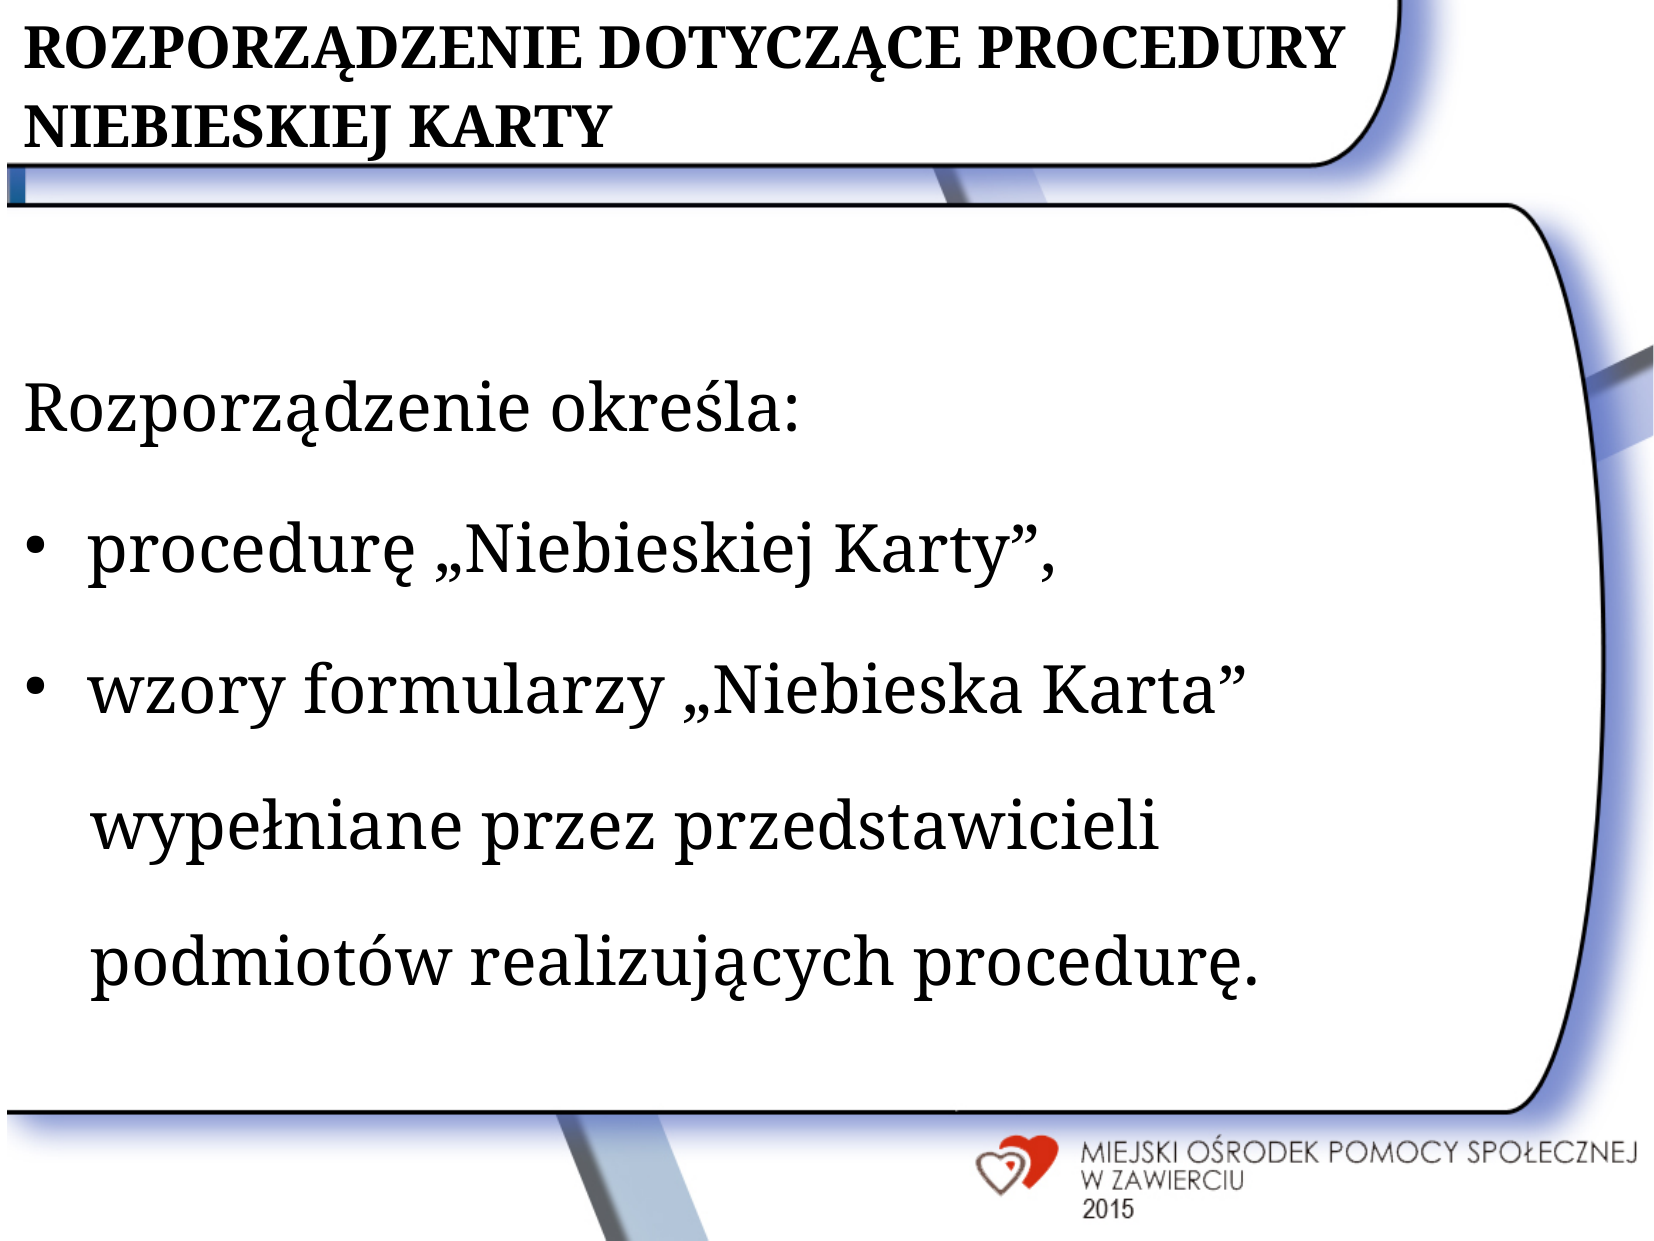

# ROZPORZĄDZENIE DOTYCZĄCE PROCEDURY NIEBIESKIEJ KARTY
Rozporządzenie określa:
 procedurę „Niebieskiej Karty”,
 wzory formularzy „Niebieska Karta” wypełniane przez przedstawicieli podmiotów realizujących procedurę.